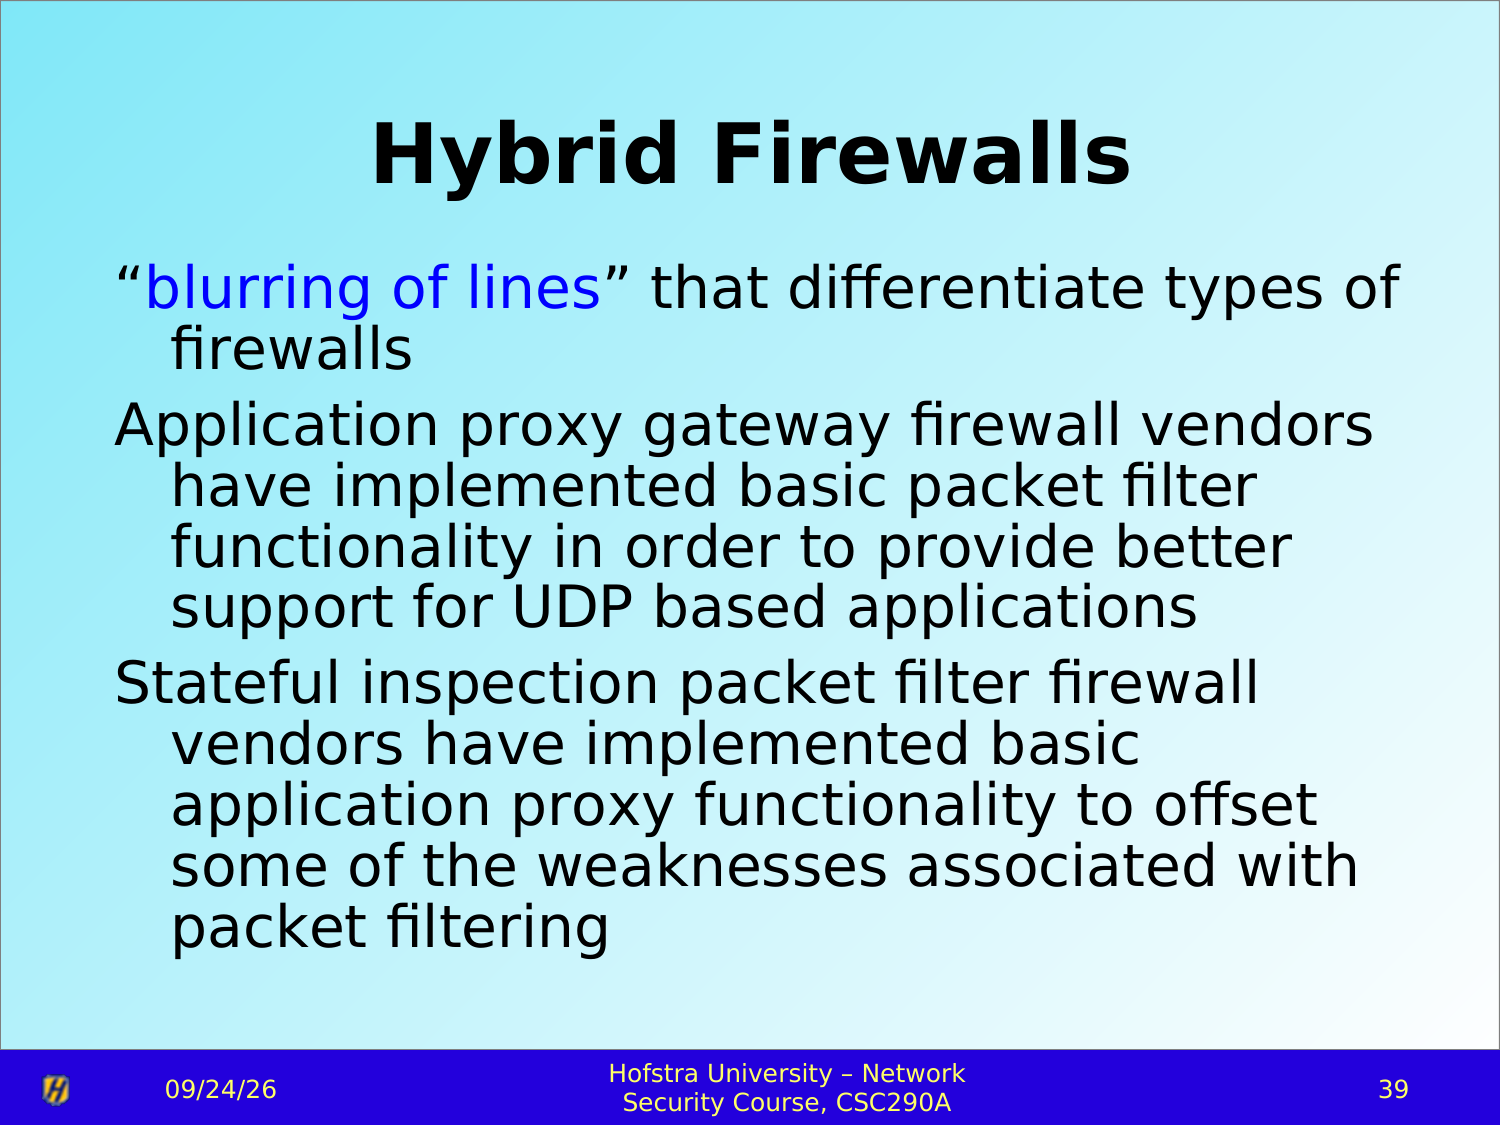

# Hybrid Firewalls
“blurring of lines” that differentiate types of firewalls
Application proxy gateway firewall vendors have implemented basic packet filter functionality in order to provide better support for UDP based applications
Stateful inspection packet filter firewall vendors have implemented basic application proxy functionality to offset some of the weaknesses associated with packet filtering
39